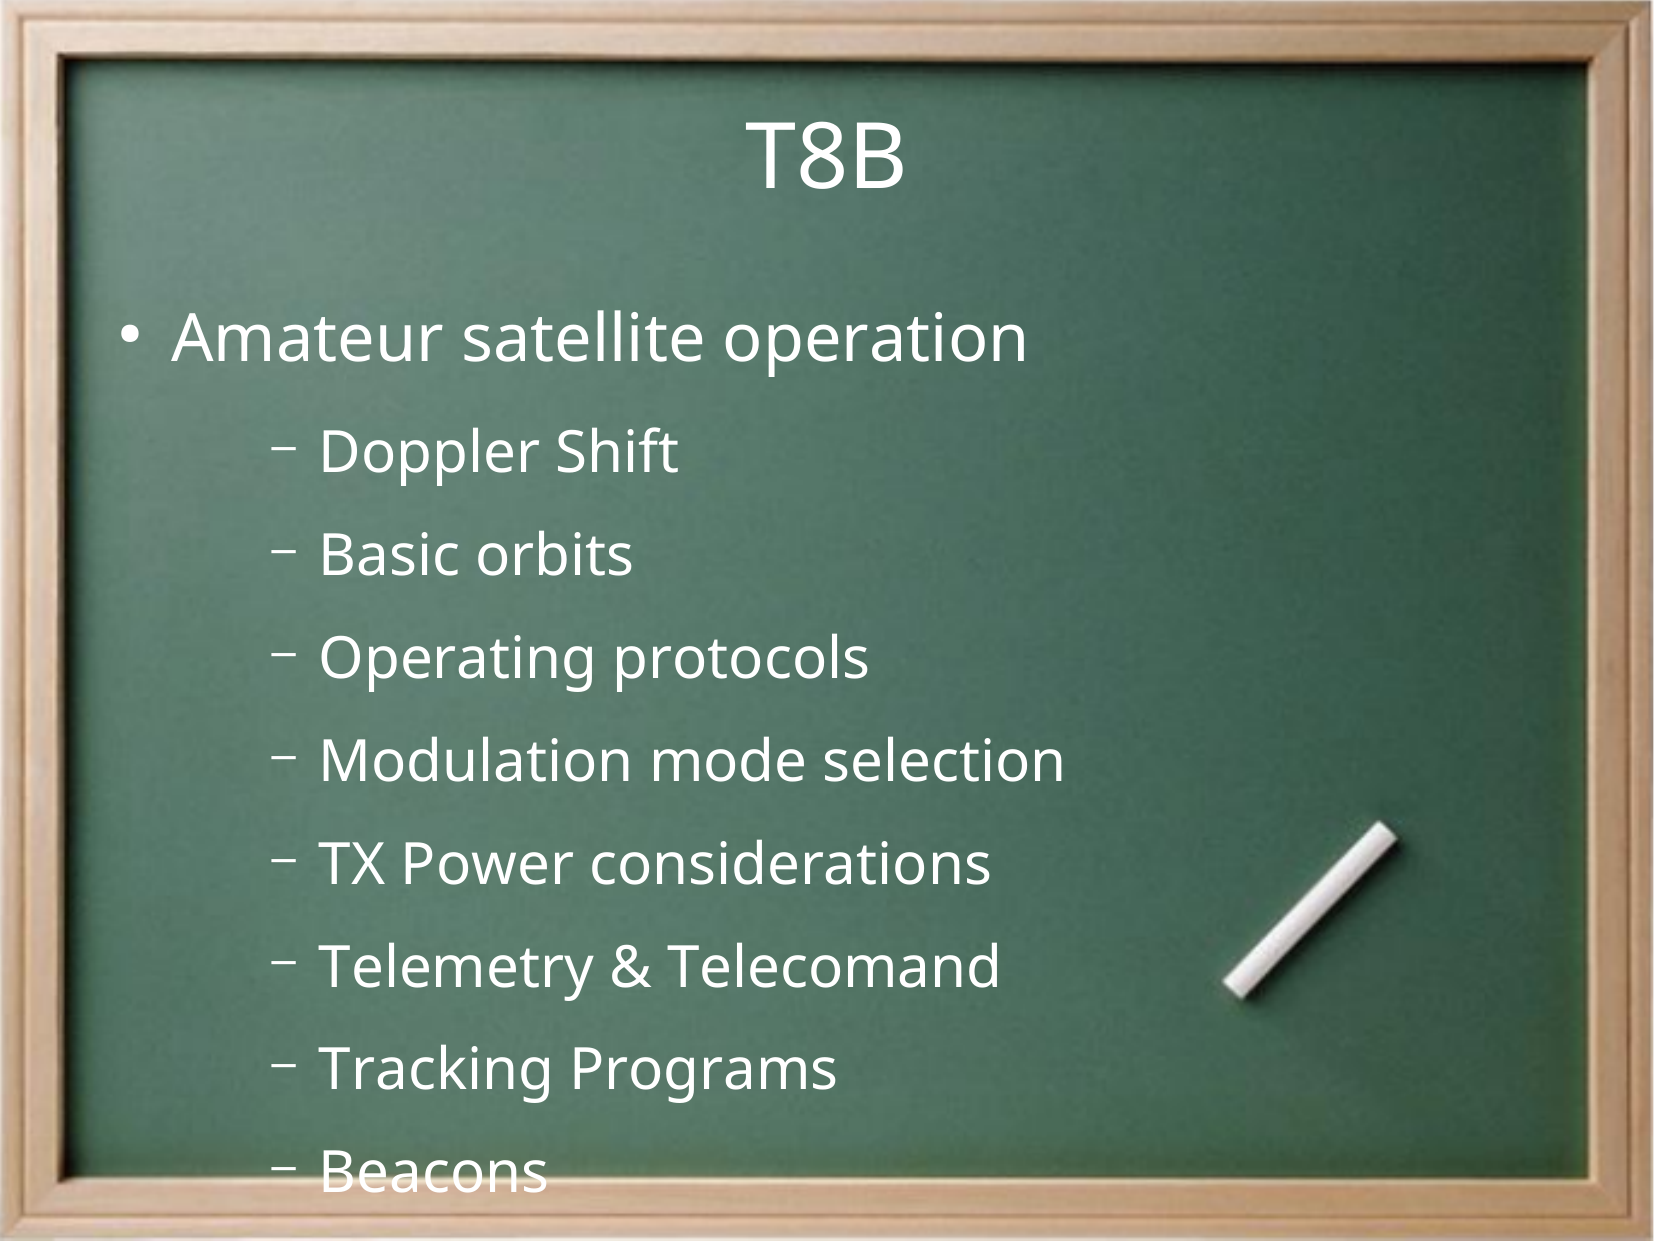

# T8B
Amateur satellite operation
Doppler Shift
Basic orbits
Operating protocols
Modulation mode selection
TX Power considerations
Telemetry & Telecomand
Tracking Programs
Beacons